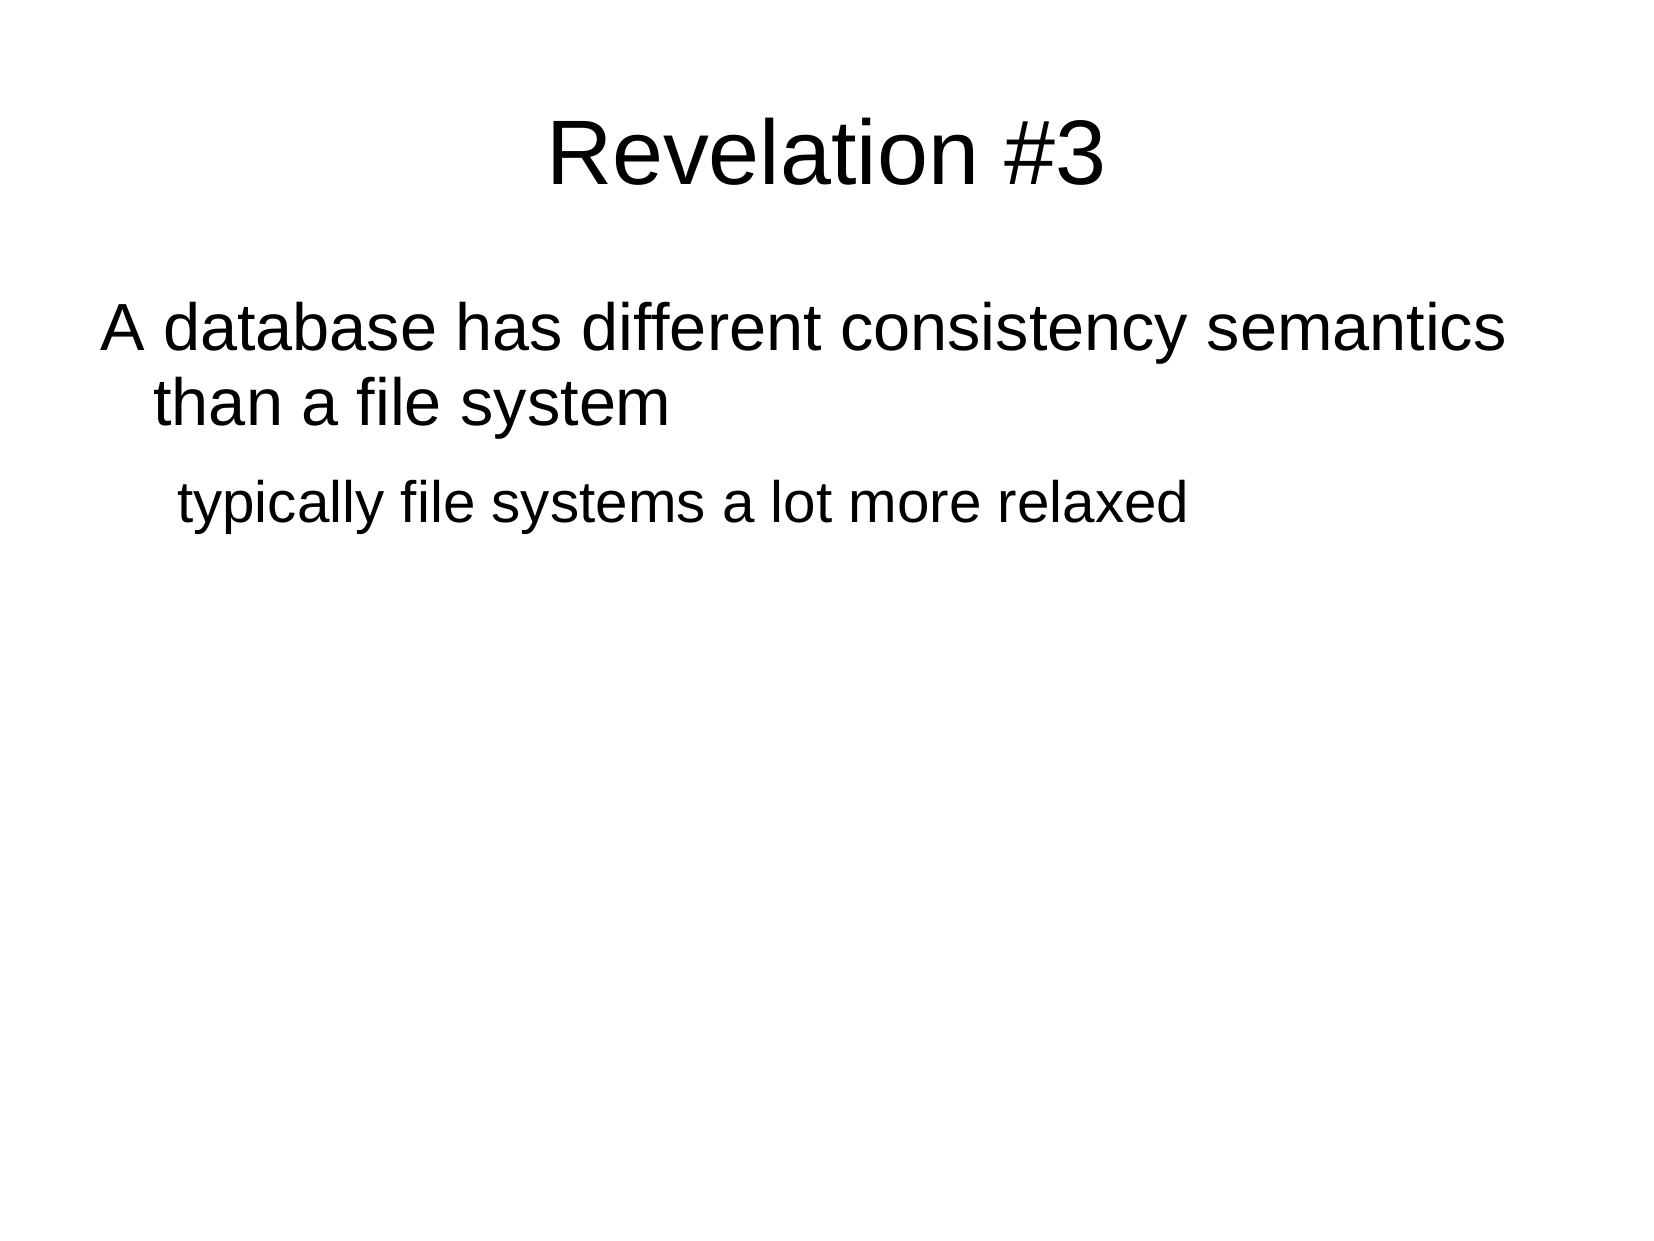

# Revelation #3
A database has different consistency semantics than a file system
typically file systems a lot more relaxed